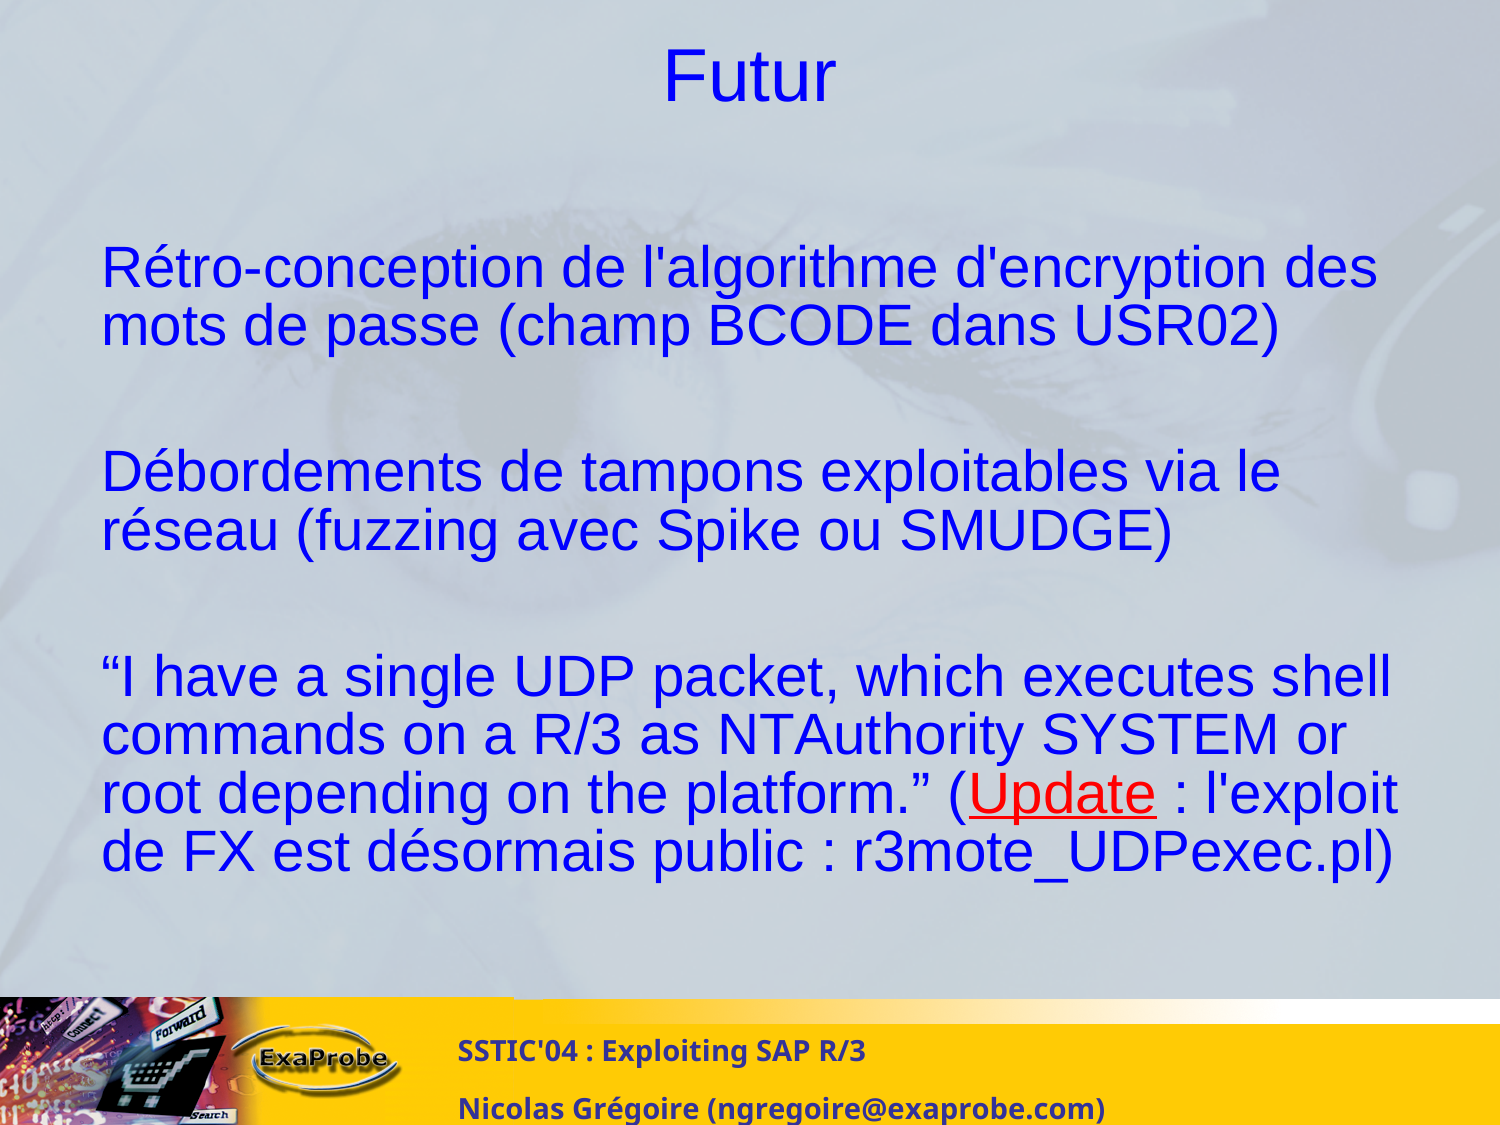

# Futur
Rétro-conception de l'algorithme d'encryption des mots de passe (champ BCODE dans USR02)
Débordements de tampons exploitables via le réseau (fuzzing avec Spike ou SMUDGE)
“I have a single UDP packet, which executes shell commands on a R/3 as NTAuthority SYSTEM or root depending on the platform.” (Update : l'exploit de FX est désormais public : r3mote_UDPexec.pl)